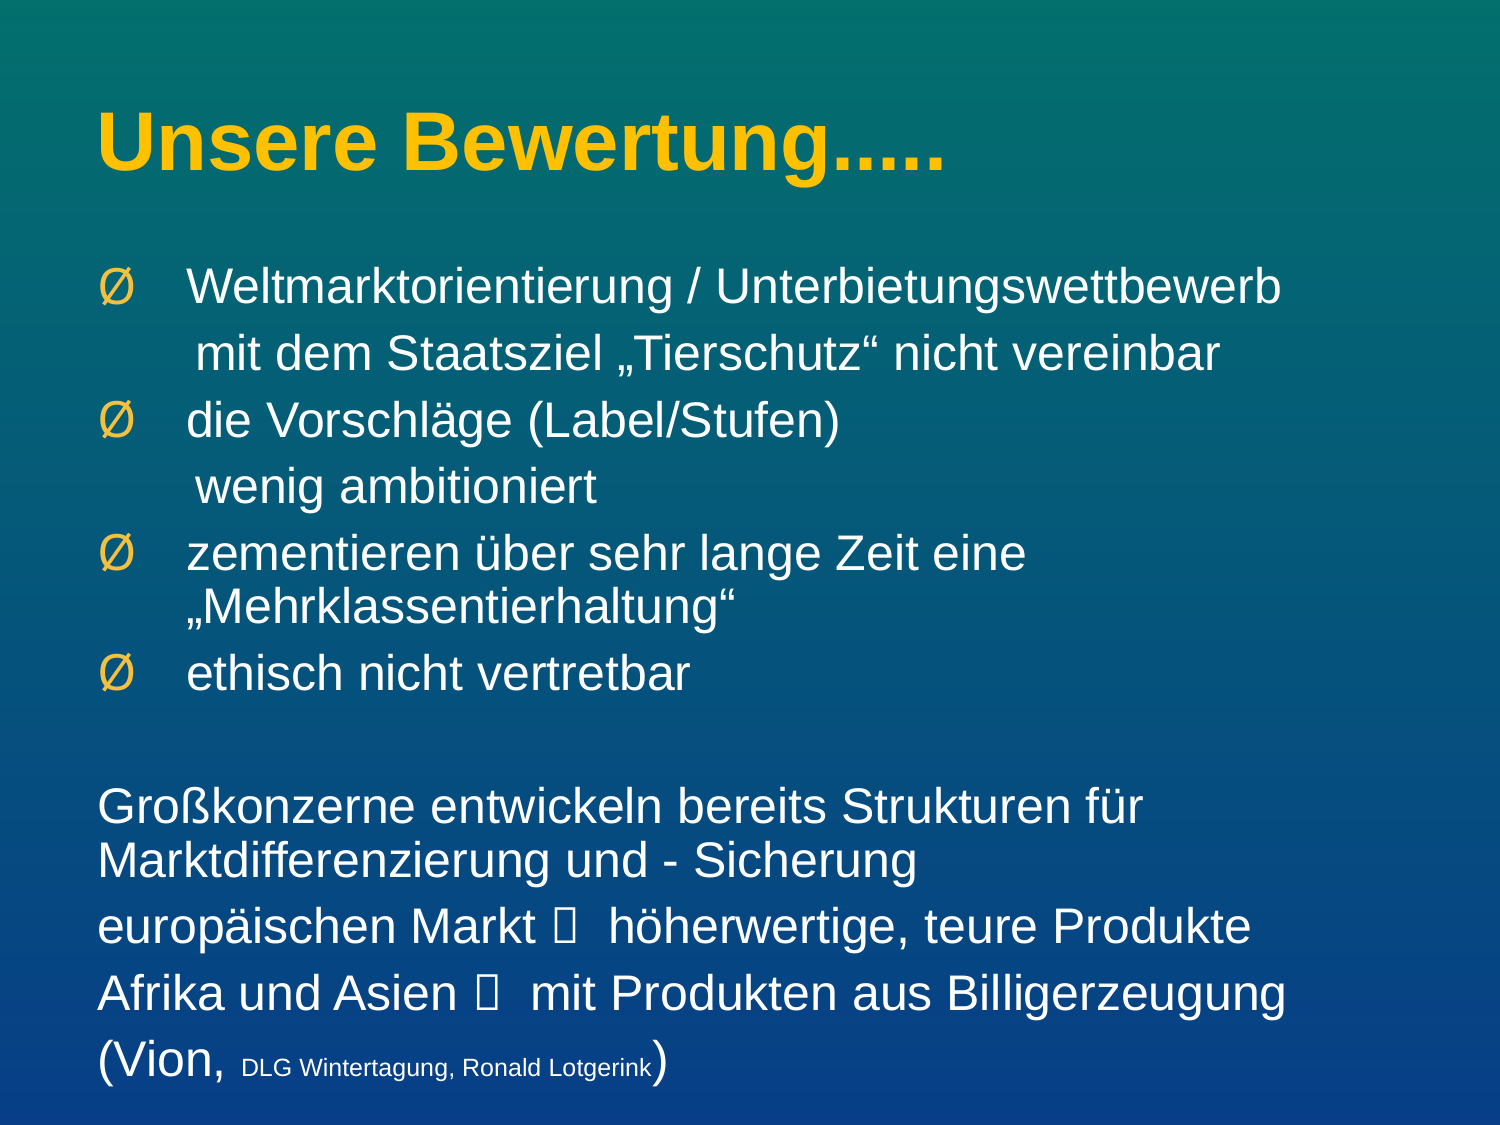

# Unsere Bewertung.....
Weltmarktorientierung / Unterbietungswettbewerb
 mit dem Staatsziel „Tierschutz“ nicht vereinbar
die Vorschläge (Label/Stufen)
 wenig ambitioniert
zementieren über sehr lange Zeit eine „Mehrklassentierhaltung“
ethisch nicht vertretbar
Großkonzerne entwickeln bereits Strukturen für Marktdifferenzierung und - Sicherung
europäischen Markt  höherwertige, teure Produkte
Afrika und Asien  mit Produkten aus Billigerzeugung
(Vion, DLG Wintertagung, Ronald Lotgerink)